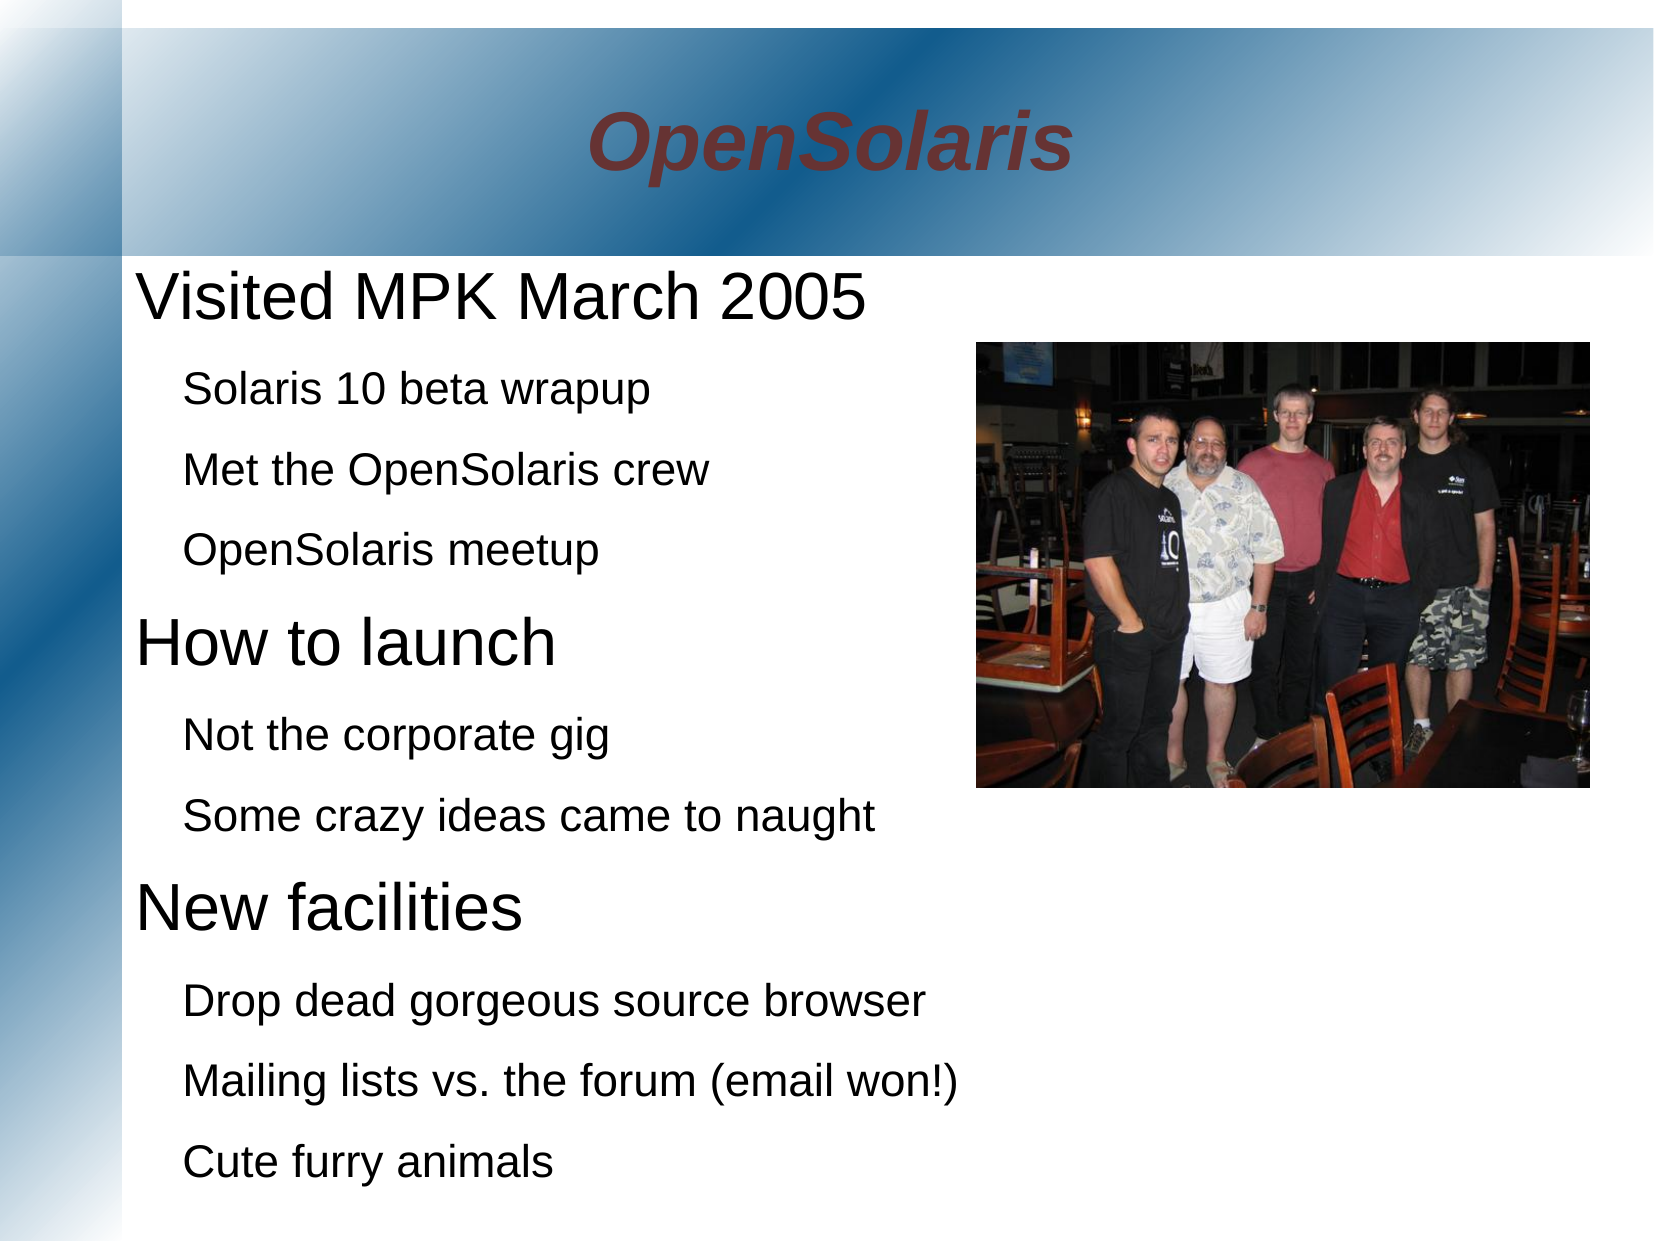

# OpenSolaris
Visited MPK March 2005
Solaris 10 beta wrapup
Met the OpenSolaris crew
OpenSolaris meetup
How to launch
Not the corporate gig
Some crazy ideas came to naught
New facilities
Drop dead gorgeous source browser
Mailing lists vs. the forum (email won!)
Cute furry animals